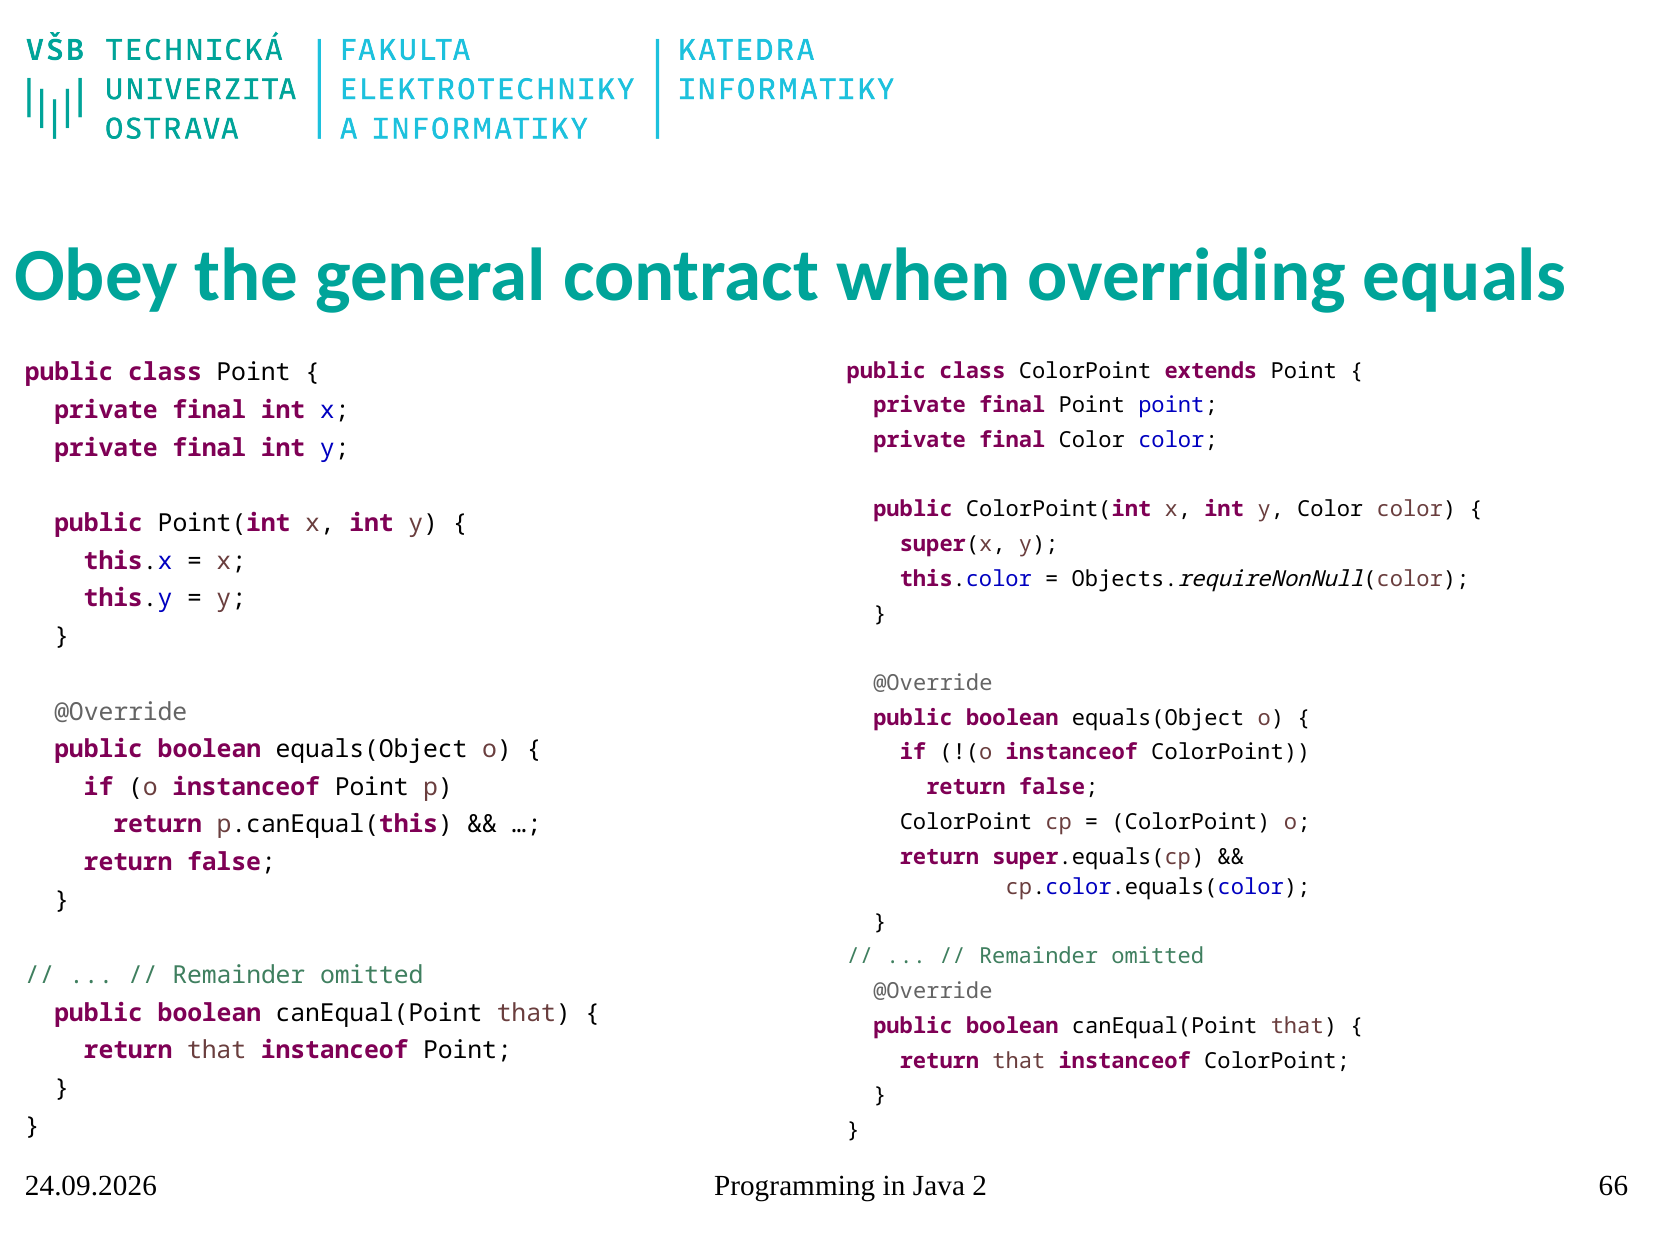

# Obey the general contract when overriding equals
public class Point {
 private final int x;
 private final int y;
 public Point(int x, int y) {
 this.x = x;
 this.y = y;
 }
 @Override
 public boolean equals(Object o) {
 if (o instanceof Point p)
 return p.canEqual(this) && …;
 return false;
 }
// ... // Remainder omitted
 public boolean canEqual(Point that) {
 return that instanceof Point;
 }
}
public class ColorPoint extends Point {
 private final Point point;
 private final Color color;
 public ColorPoint(int x, int y, Color color) {
 super(x, y);
 this.color = Objects.requireNonNull(color);
 }
 @Override
 public boolean equals(Object o) {
 if (!(o instanceof ColorPoint))
 return false;
 ColorPoint cp = (ColorPoint) o;
 return super.equals(cp) &&
 cp.color.equals(color);
 }
// ... // Remainder omitted
 @Override
 public boolean canEqual(Point that) {
 return that instanceof ColorPoint;
 }
}
Programming in Java 2
66